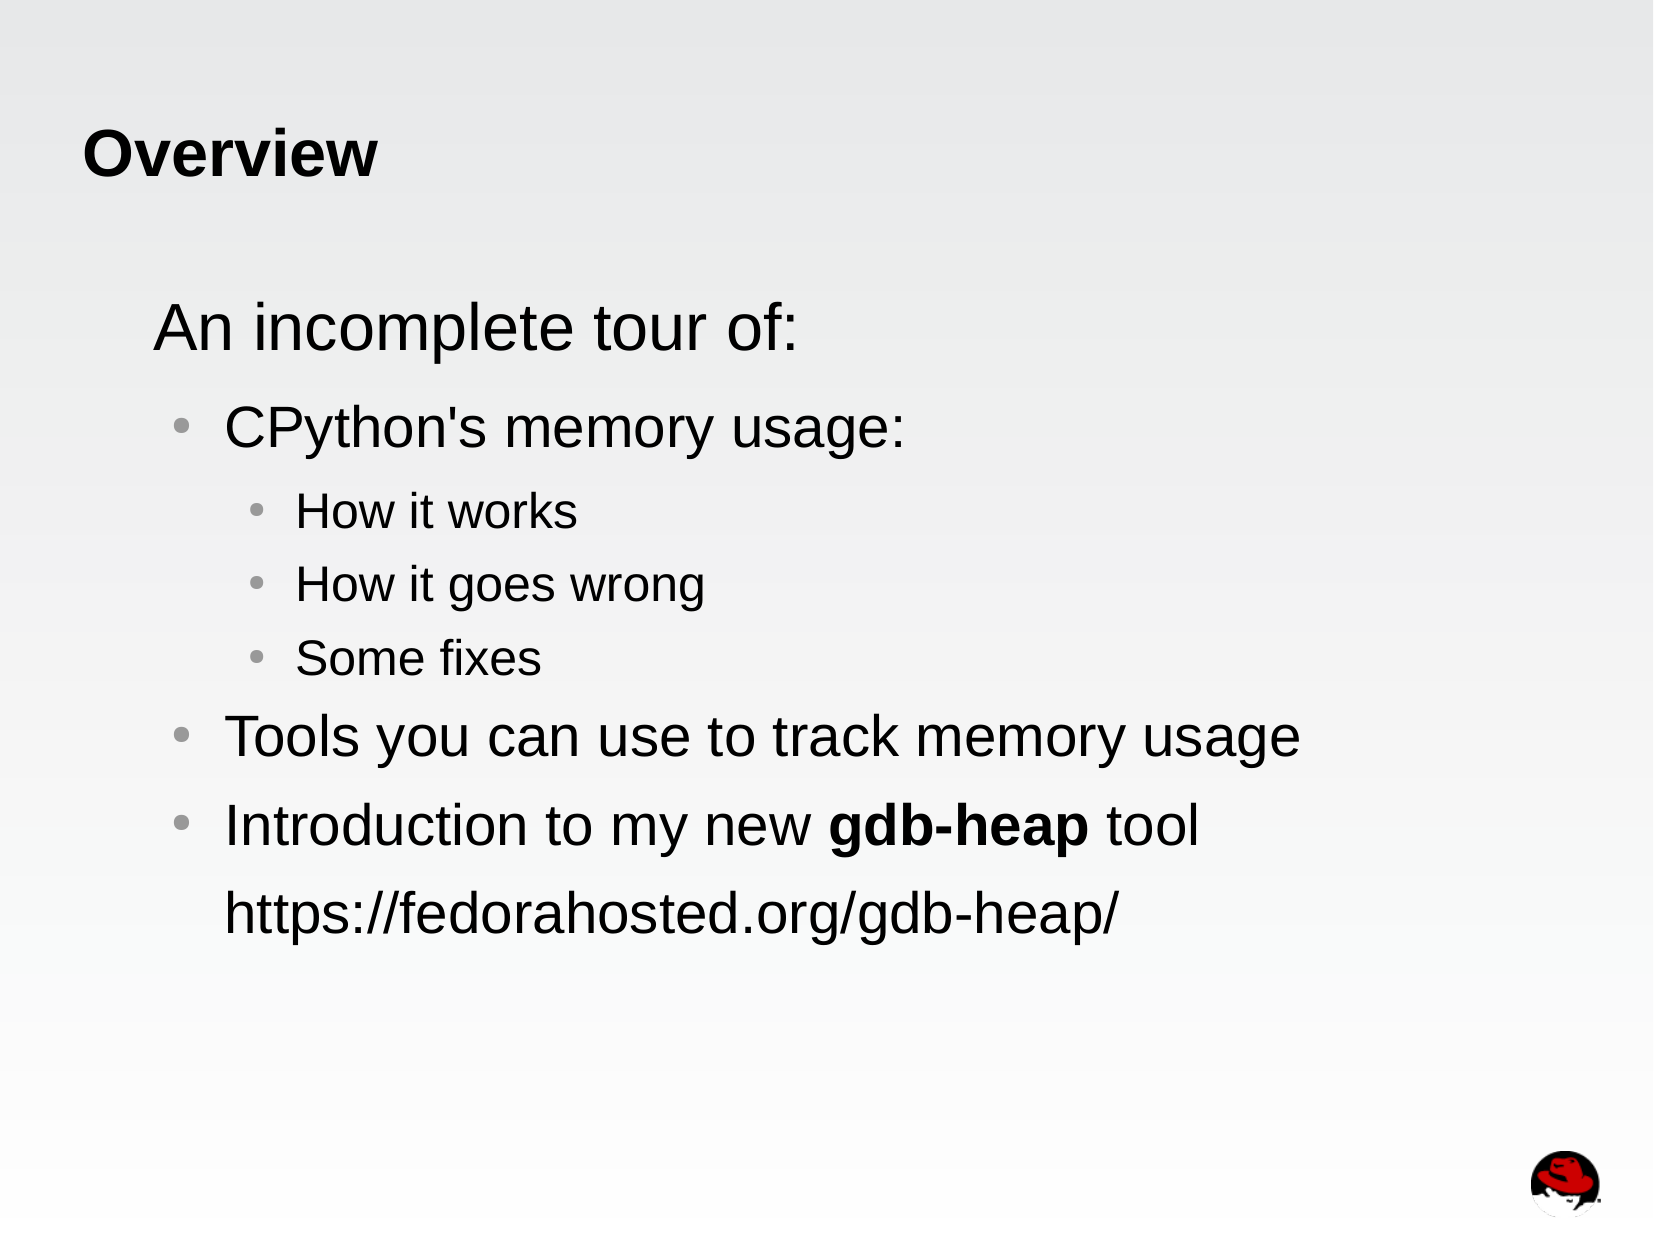

# Overview
An incomplete tour of:
CPython's memory usage:
How it works
How it goes wrong
Some fixes
Tools you can use to track memory usage
Introduction to my new gdb-heap tool
https://fedorahosted.org/gdb-heap/